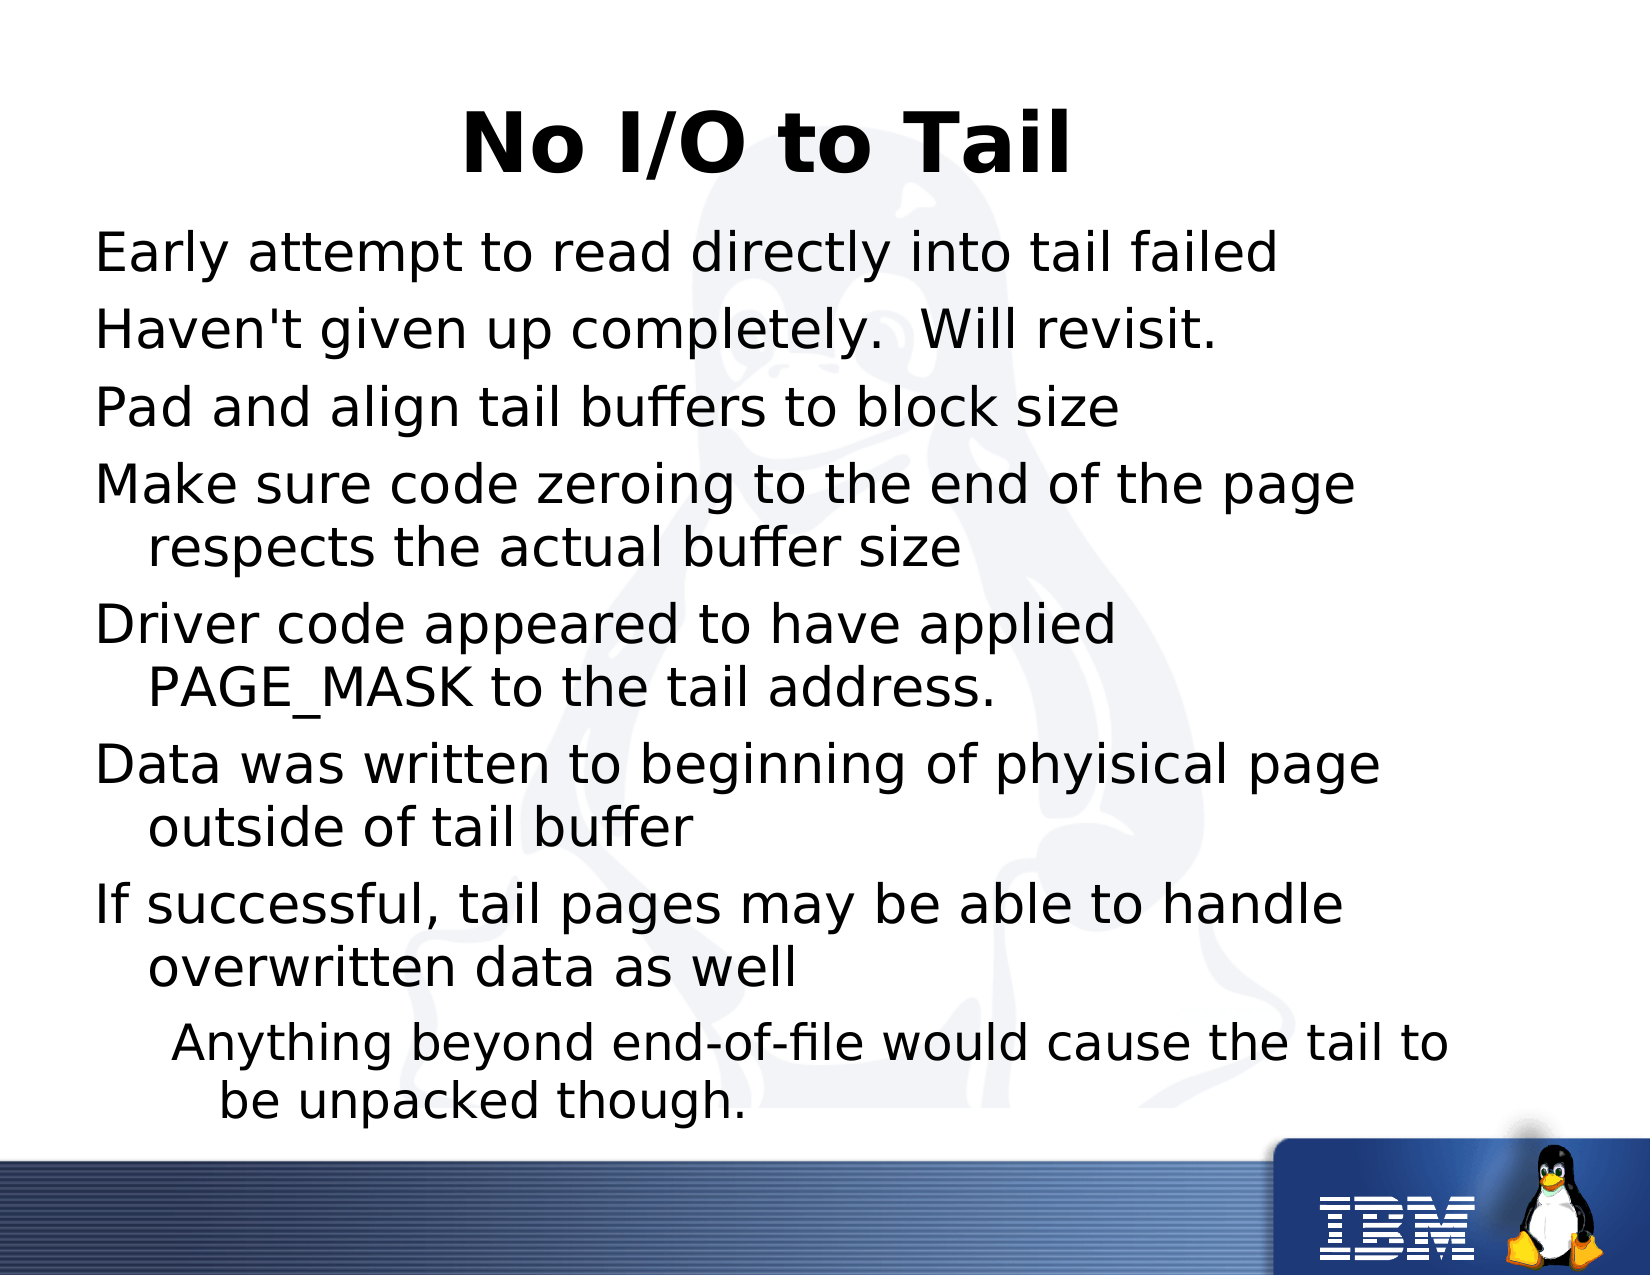

# No I/O to Tail
Early attempt to read directly into tail failed
Haven't given up completely. Will revisit.
Pad and align tail buffers to block size
Make sure code zeroing to the end of the page respects the actual buffer size
Driver code appeared to have applied PAGE_MASK to the tail address.
Data was written to beginning of phyisical page outside of tail buffer
If successful, tail pages may be able to handle overwritten data as well
Anything beyond end-of-file would cause the tail to be unpacked though.